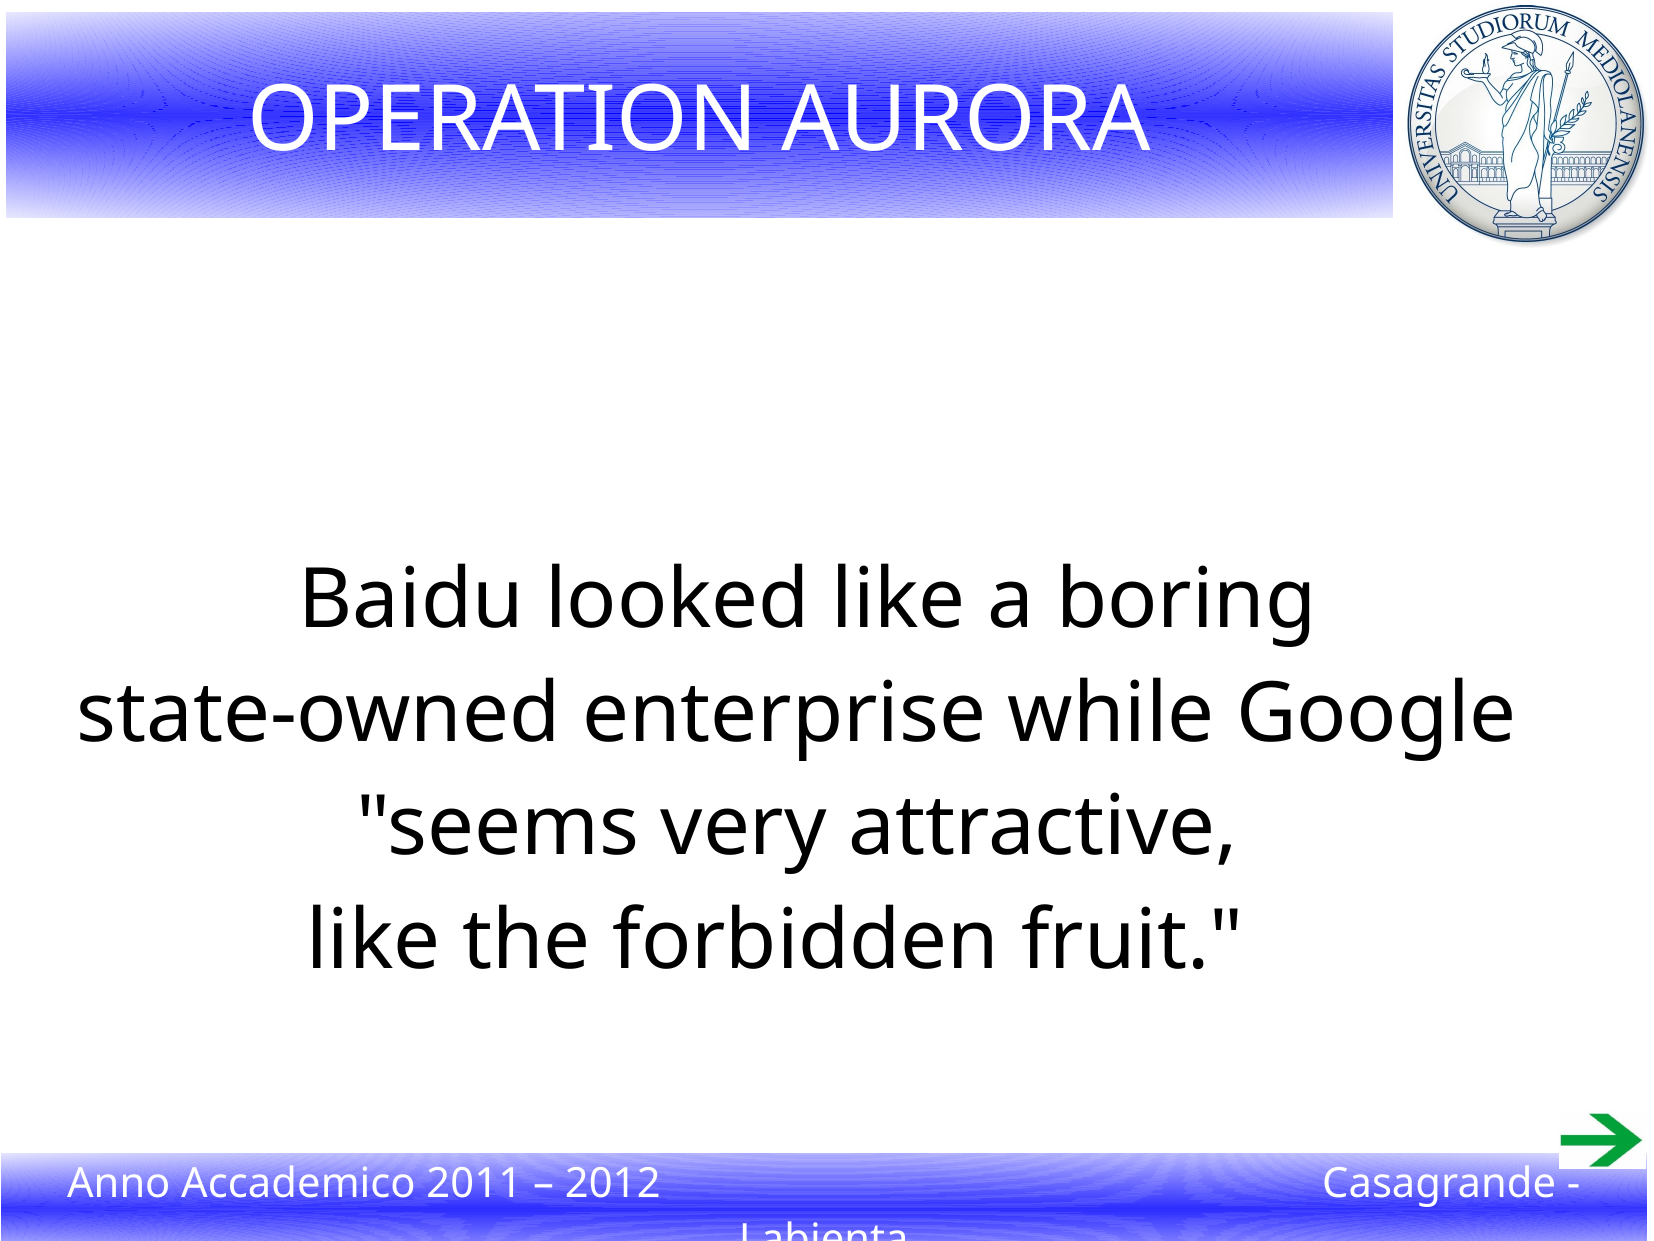

# OPERATION AURORA
 Baidu looked like a boring
state-owned enterprise while Google "seems very attractive,
like the forbidden fruit."
Anno Accademico 2011 – 2012 									Casagrande - Labienta